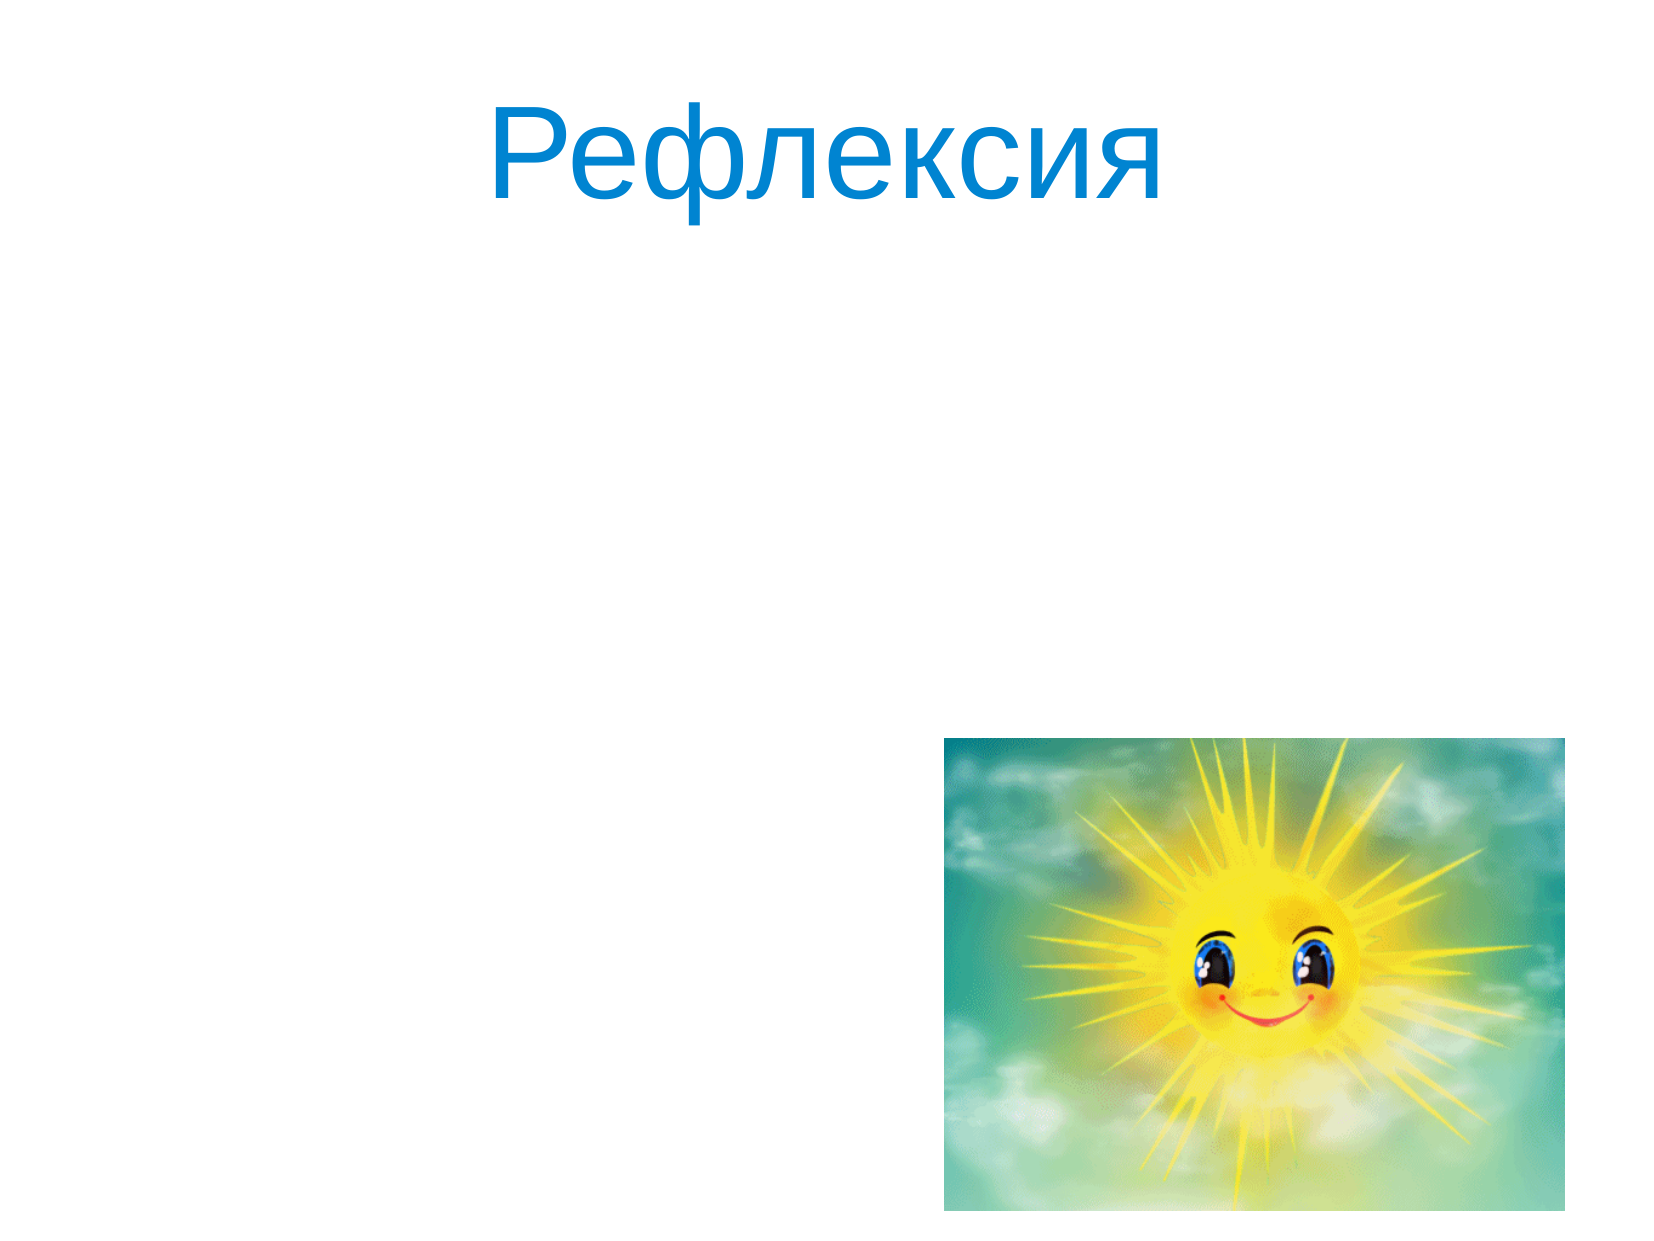

# Рефлексия
•Мне сегодня понравилось,как работал(-а)
на уроке …
•Теперь я знаю,что...
•Особенно интересно было...
•Я сегодня уйду с урока с … настроением.